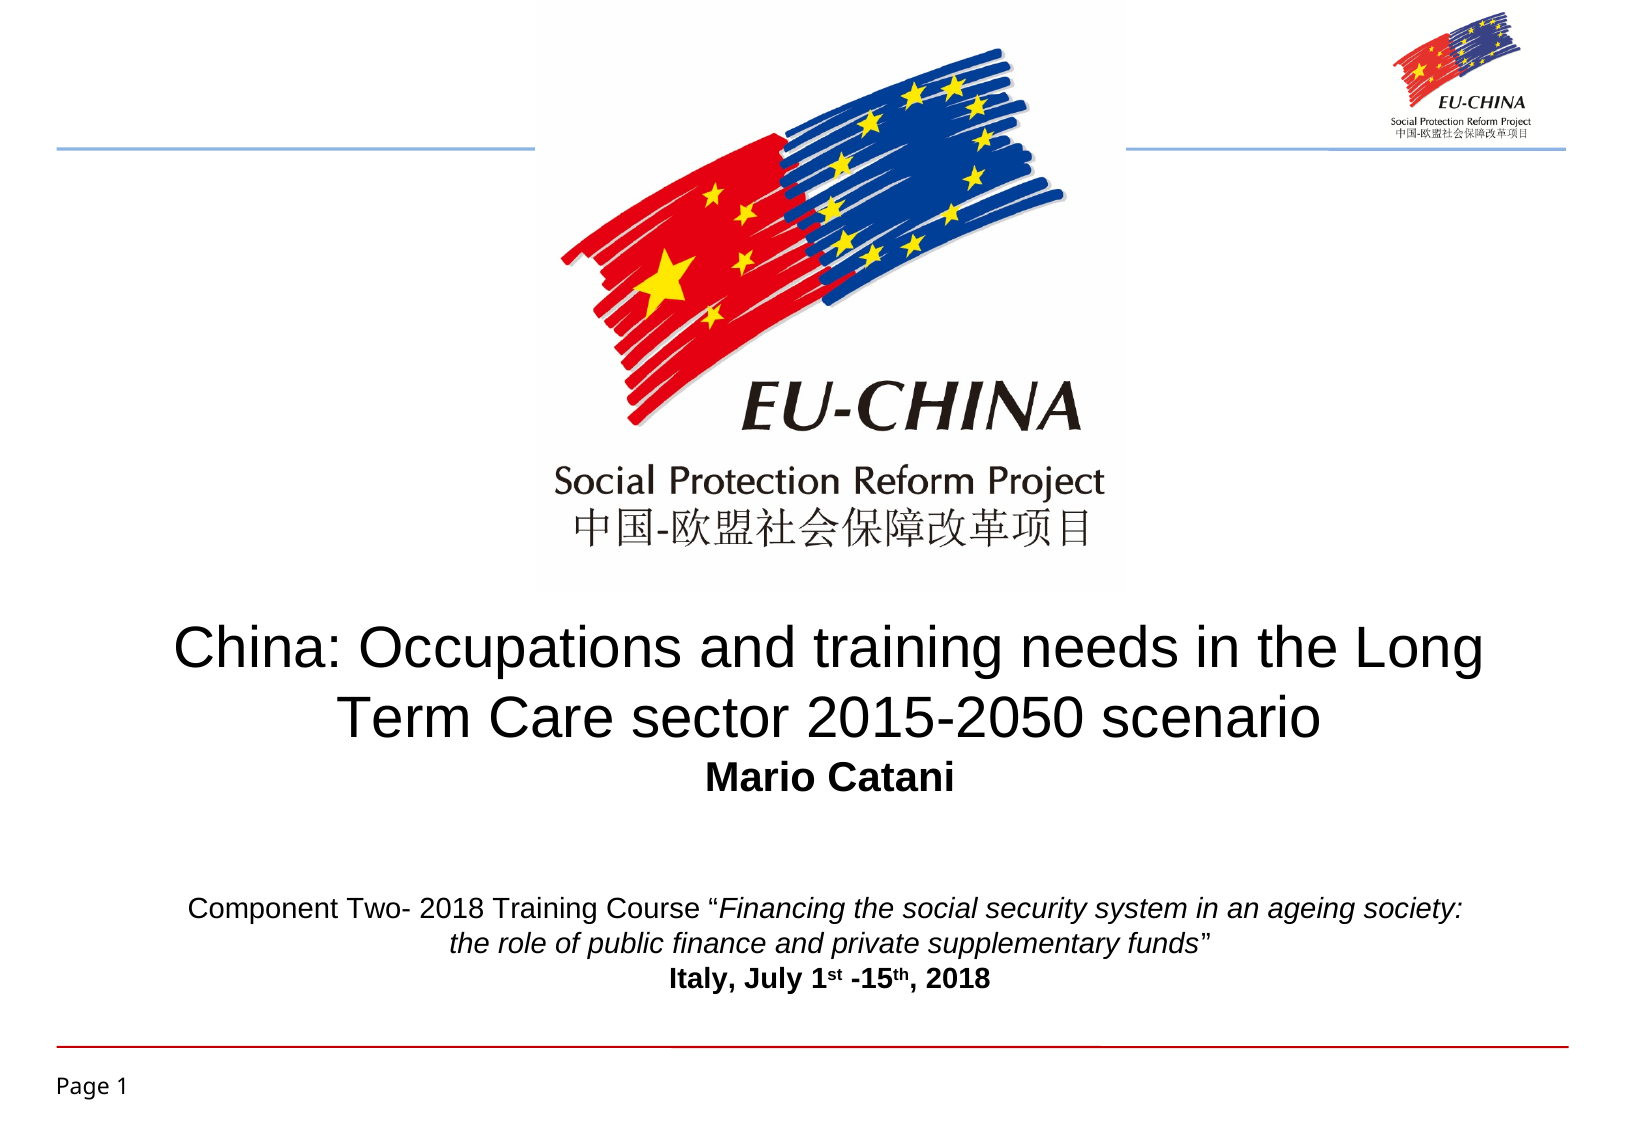

China: Occupations and training needs in the Long Term Care sector 2015-2050 scenario
Mario Catani
Component Two- 2018 Training Course “Financing the social security system in an ageing society:
the role of public finance and private supplementary funds”
Italy, July 1st -15th, 2018